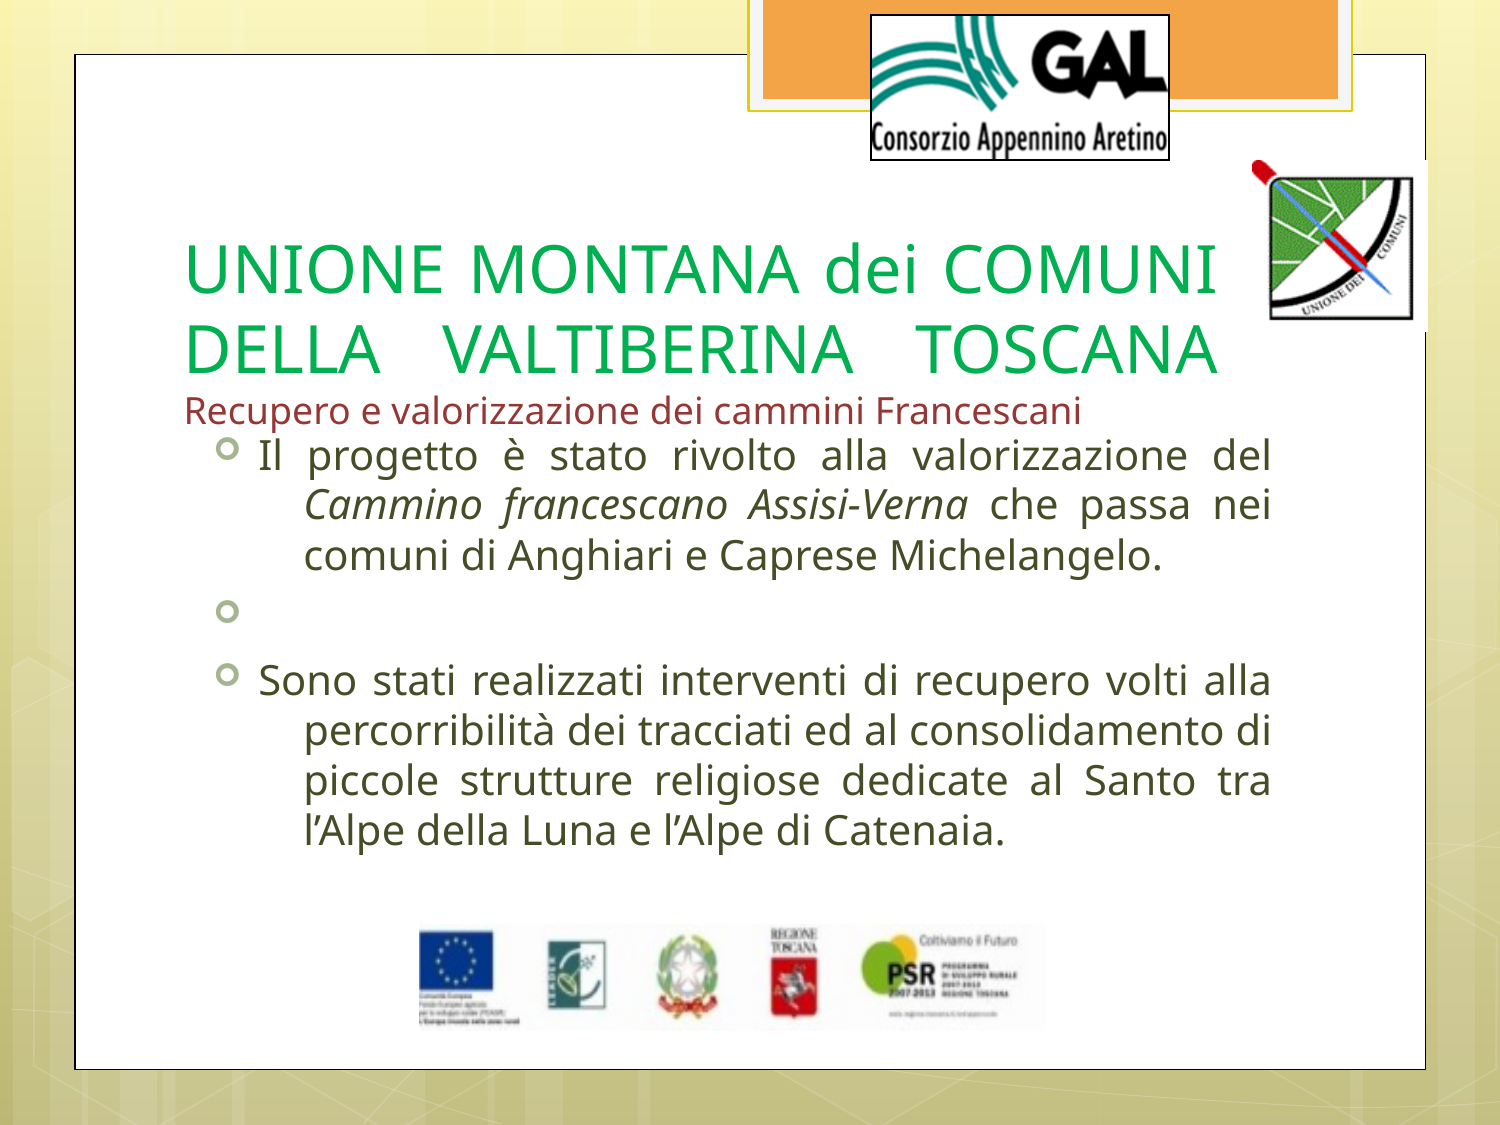

# UNIONE MONTANA dei COMUNI DELLA VALTIBERINA TOSCANA Recupero e valorizzazione dei cammini Francescani
Il progetto è stato rivolto alla valorizzazione del Cammino francescano Assisi-Verna che passa nei comuni di Anghiari e Caprese Michelangelo.
Sono stati realizzati interventi di recupero volti alla percorribilità dei tracciati ed al consolidamento di piccole strutture religiose dedicate al Santo tra l’Alpe della Luna e l’Alpe di Catenaia.